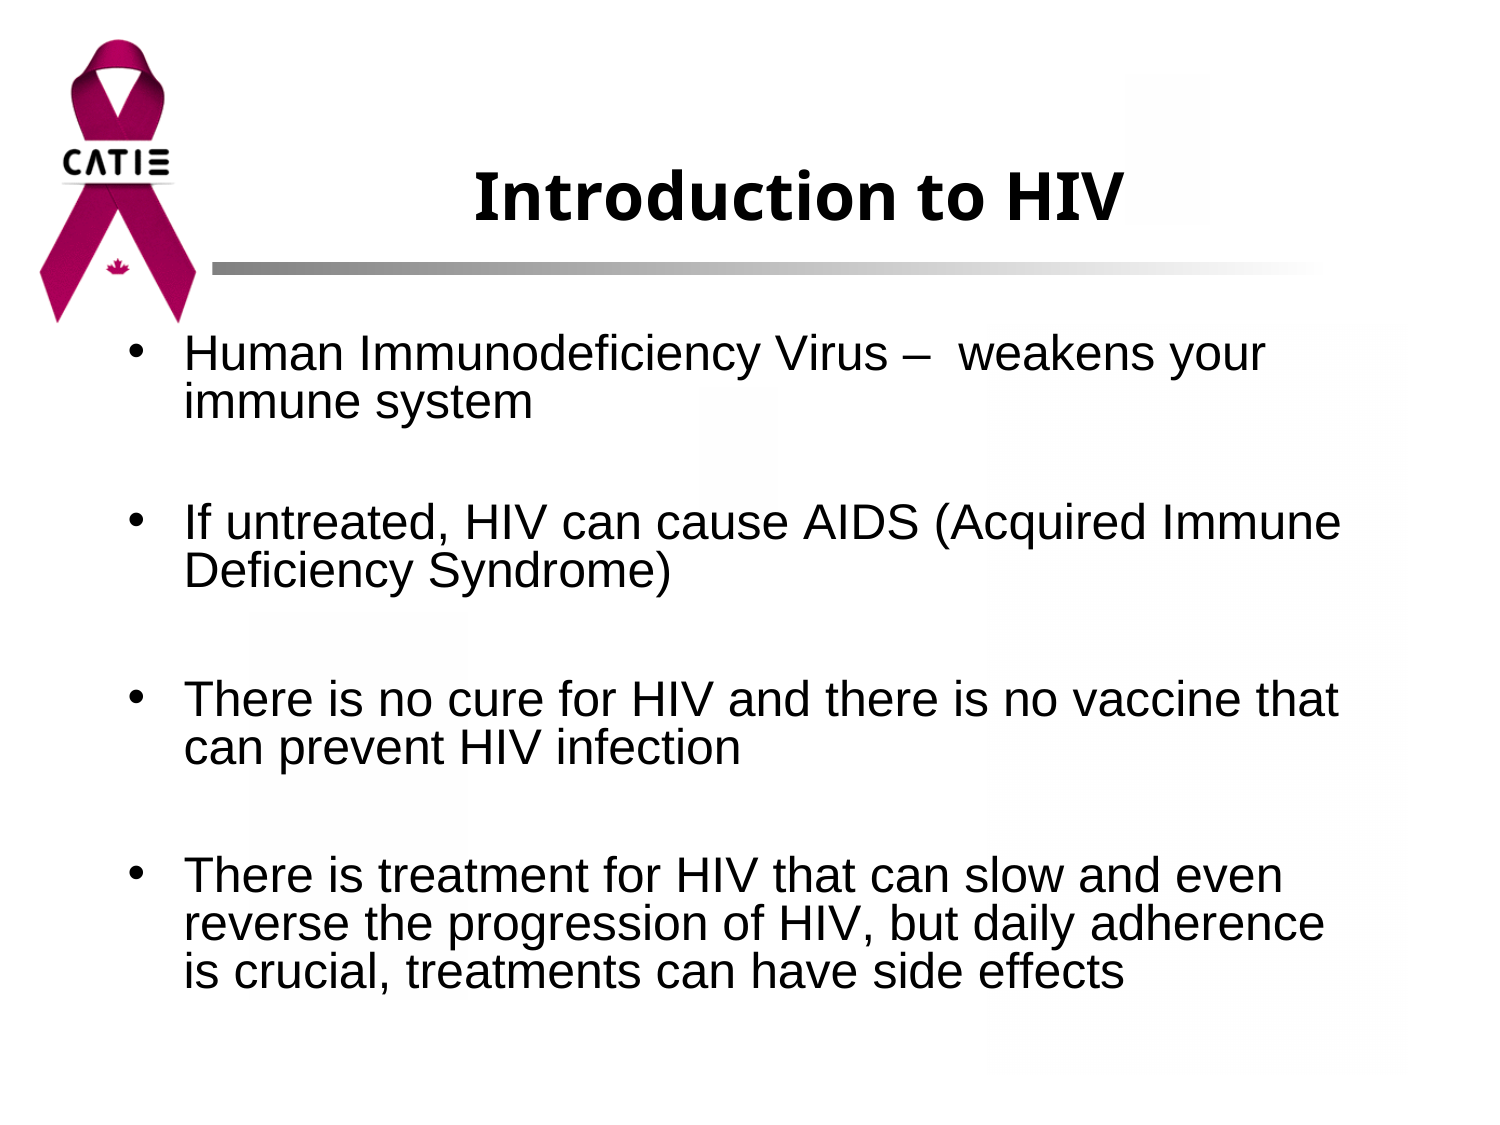

# Introduction to HIV
Human Immunodeficiency Virus – weakens your immune system
If untreated, HIV can cause AIDS (Acquired Immune Deficiency Syndrome)
There is no cure for HIV and there is no vaccine that can prevent HIV infection
There is treatment for HIV that can slow and even reverse the progression of HIV, but daily adherence is crucial, treatments can have side effects